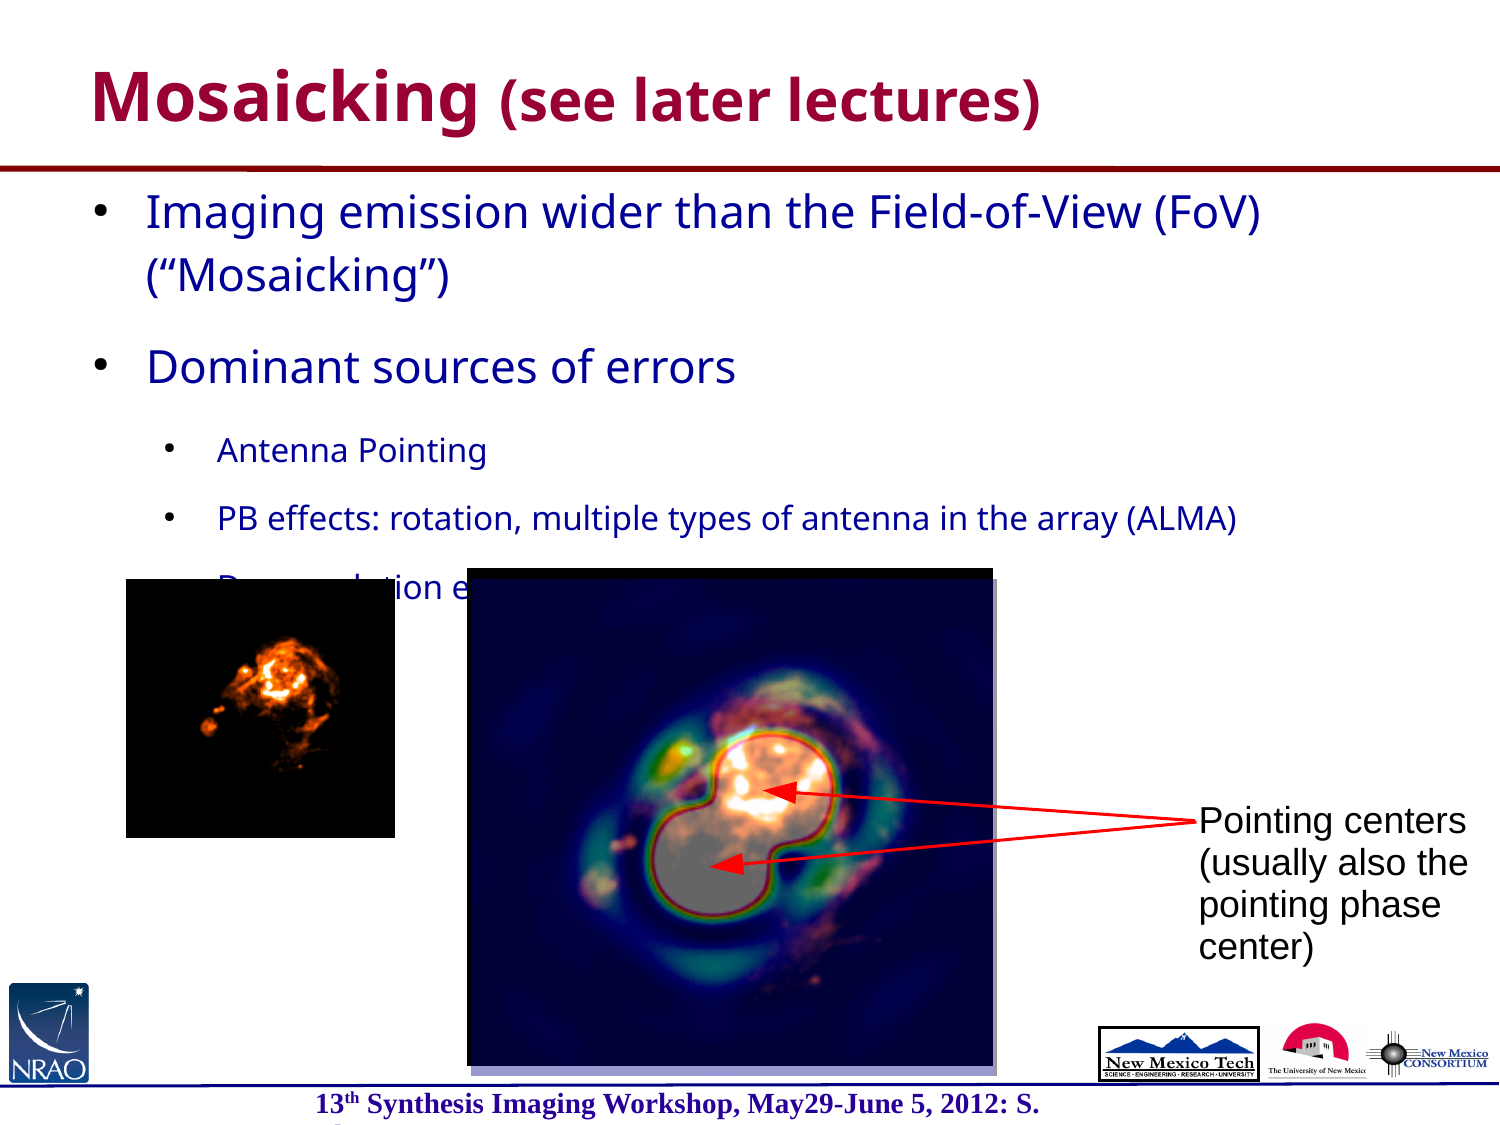

Mosaicking (see later lectures)
# Imaging emission wider than the Field-of-View (FoV) (“Mosaicking”)
Dominant sources of errors
Antenna Pointing
PB effects: rotation, multiple types of antenna in the array (ALMA)
Deconvolution errors for extended emission
Pointing centers
(usually also the
pointing phase
center)